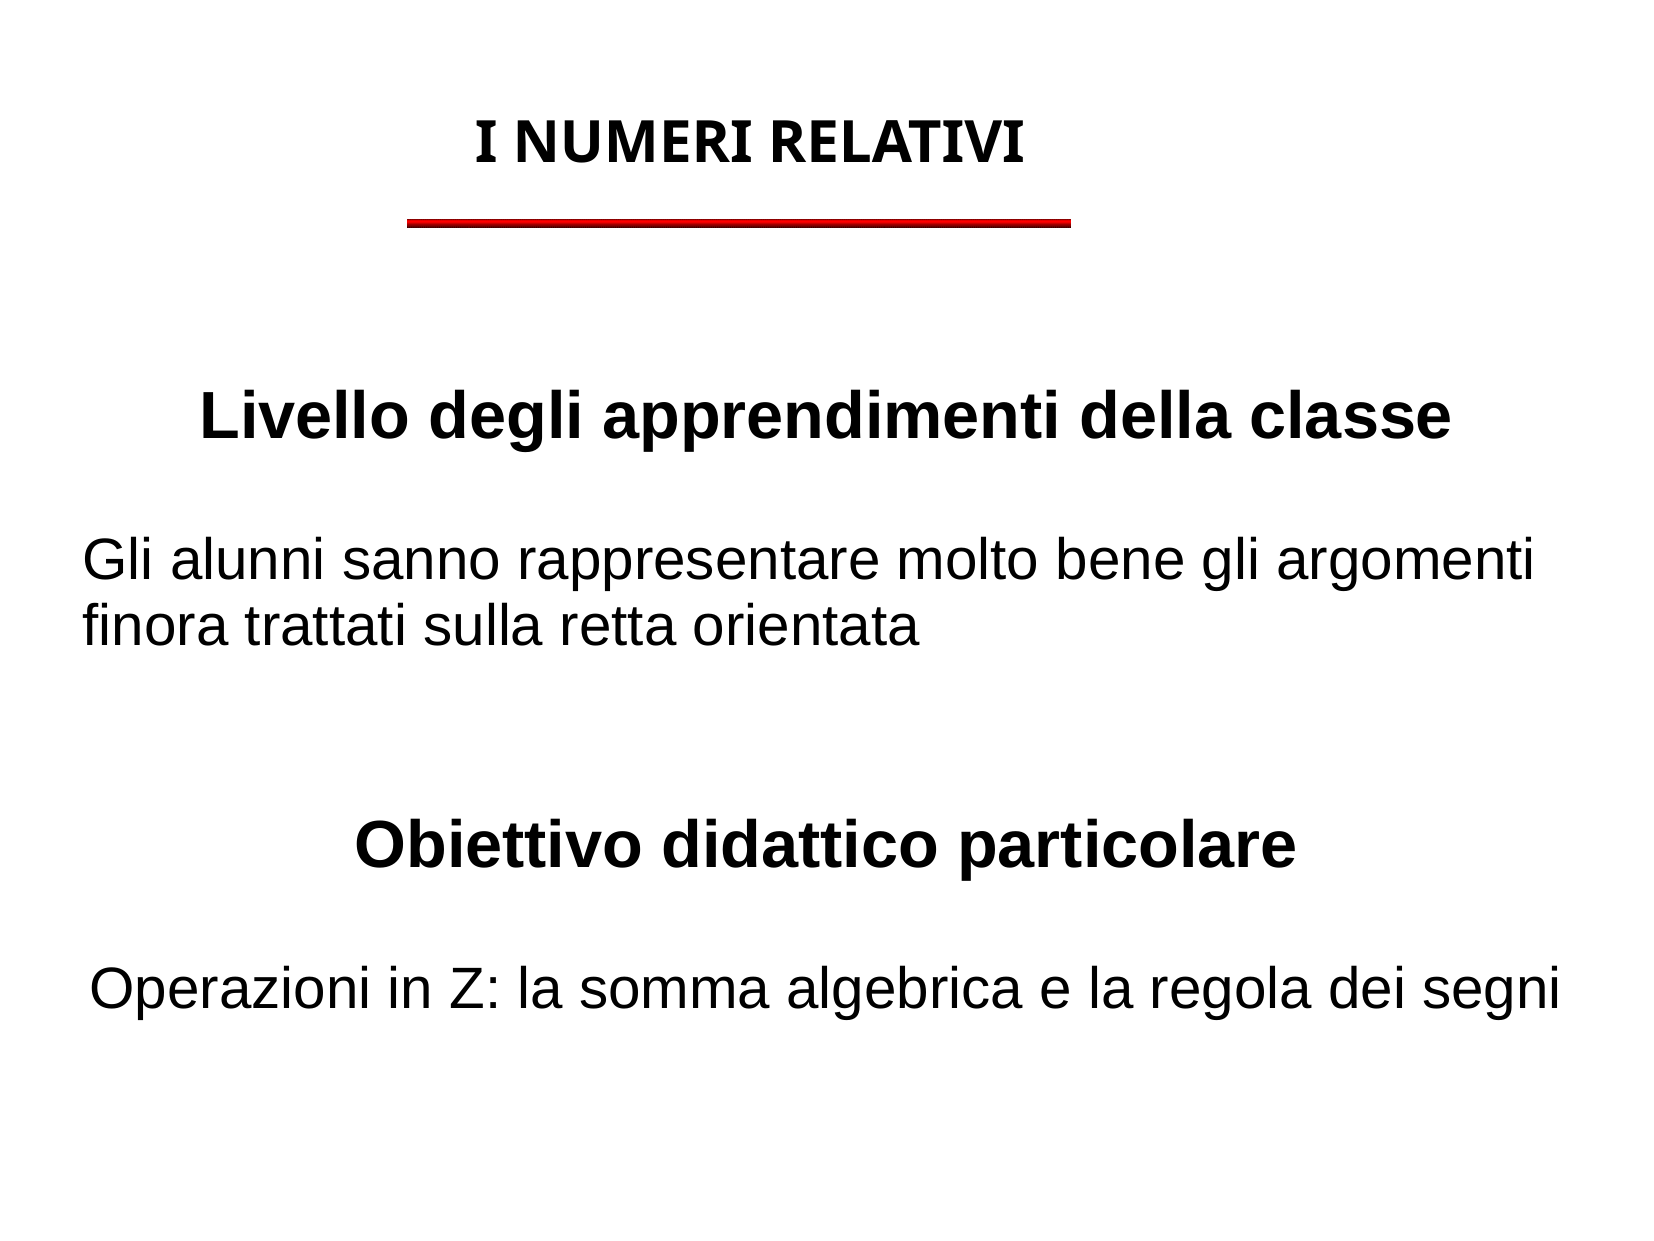

# I NUMERI RELATIVI
Livello degli apprendimenti della classe
Gli alunni sanno rappresentare molto bene gli argomenti finora trattati sulla retta orientata
Obiettivo didattico particolare
Operazioni in Z: la somma algebrica e la regola dei segni